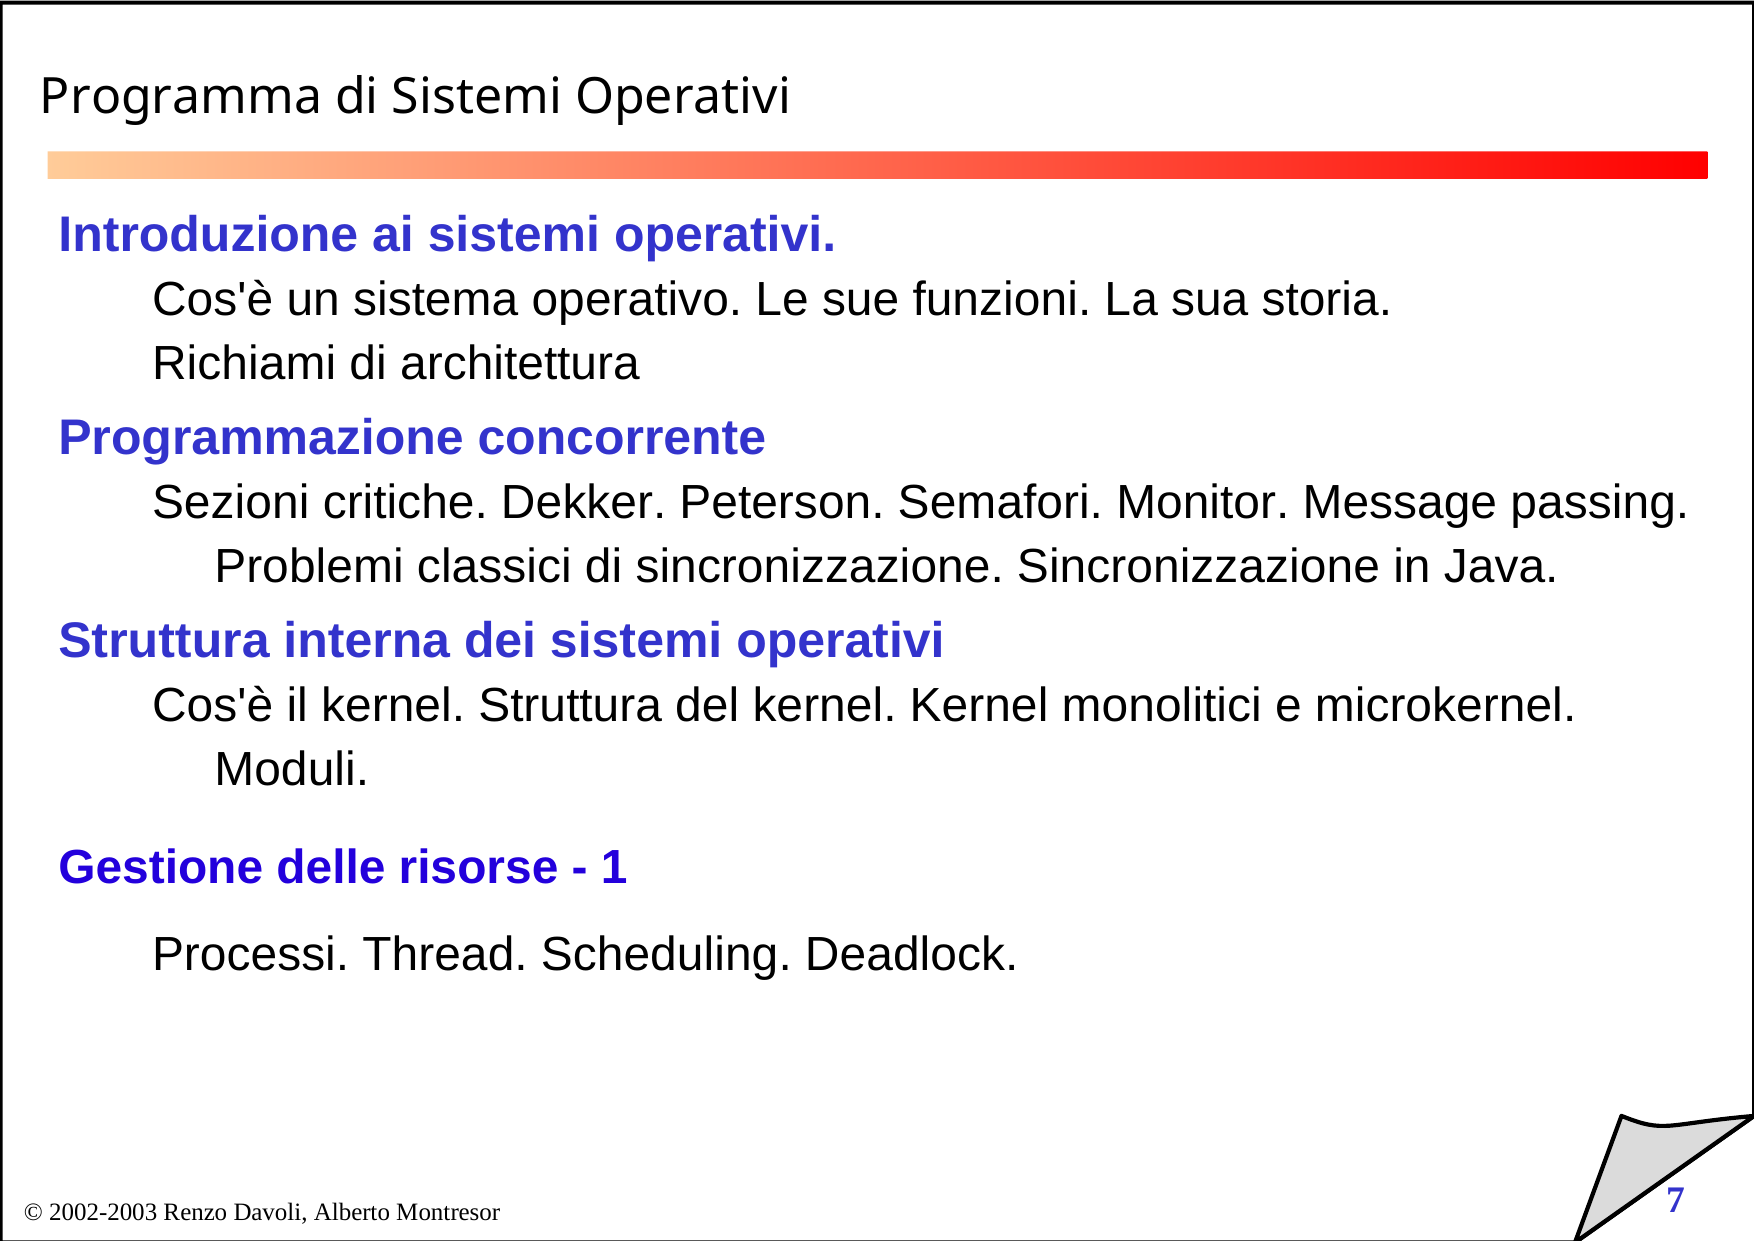

# Programma di Sistemi Operativi
Introduzione ai sistemi operativi.
Cos'è un sistema operativo. Le sue funzioni. La sua storia.
Richiami di architettura
Programmazione concorrente
Sezioni critiche. Dekker. Peterson. Semafori. Monitor. Message passing. Problemi classici di sincronizzazione. Sincronizzazione in Java.
Struttura interna dei sistemi operativi
Cos'è il kernel. Struttura del kernel. Kernel monolitici e microkernel. Moduli.
Gestione delle risorse - 1
Processi. Thread. Scheduling. Deadlock.